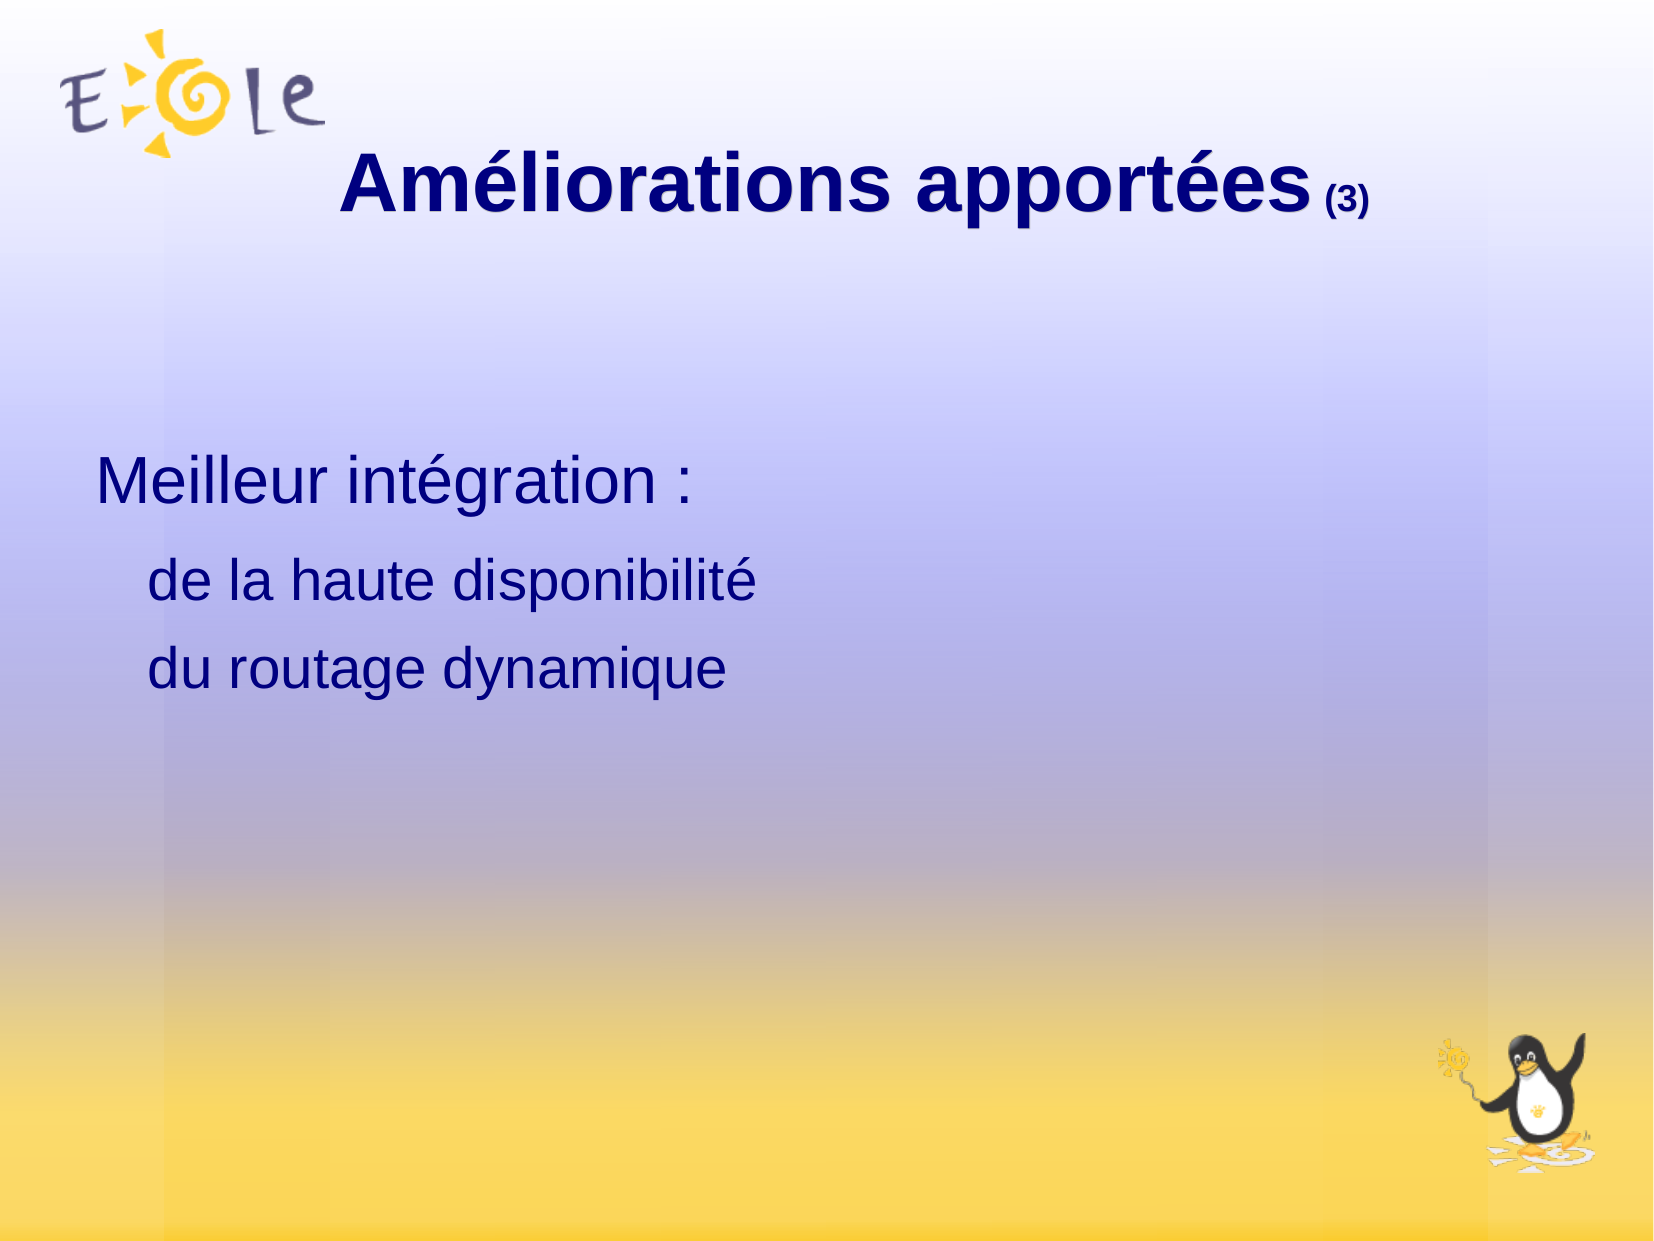

Améliorations apportées (3)
# Meilleur intégration :
de la haute disponibilité
du routage dynamique